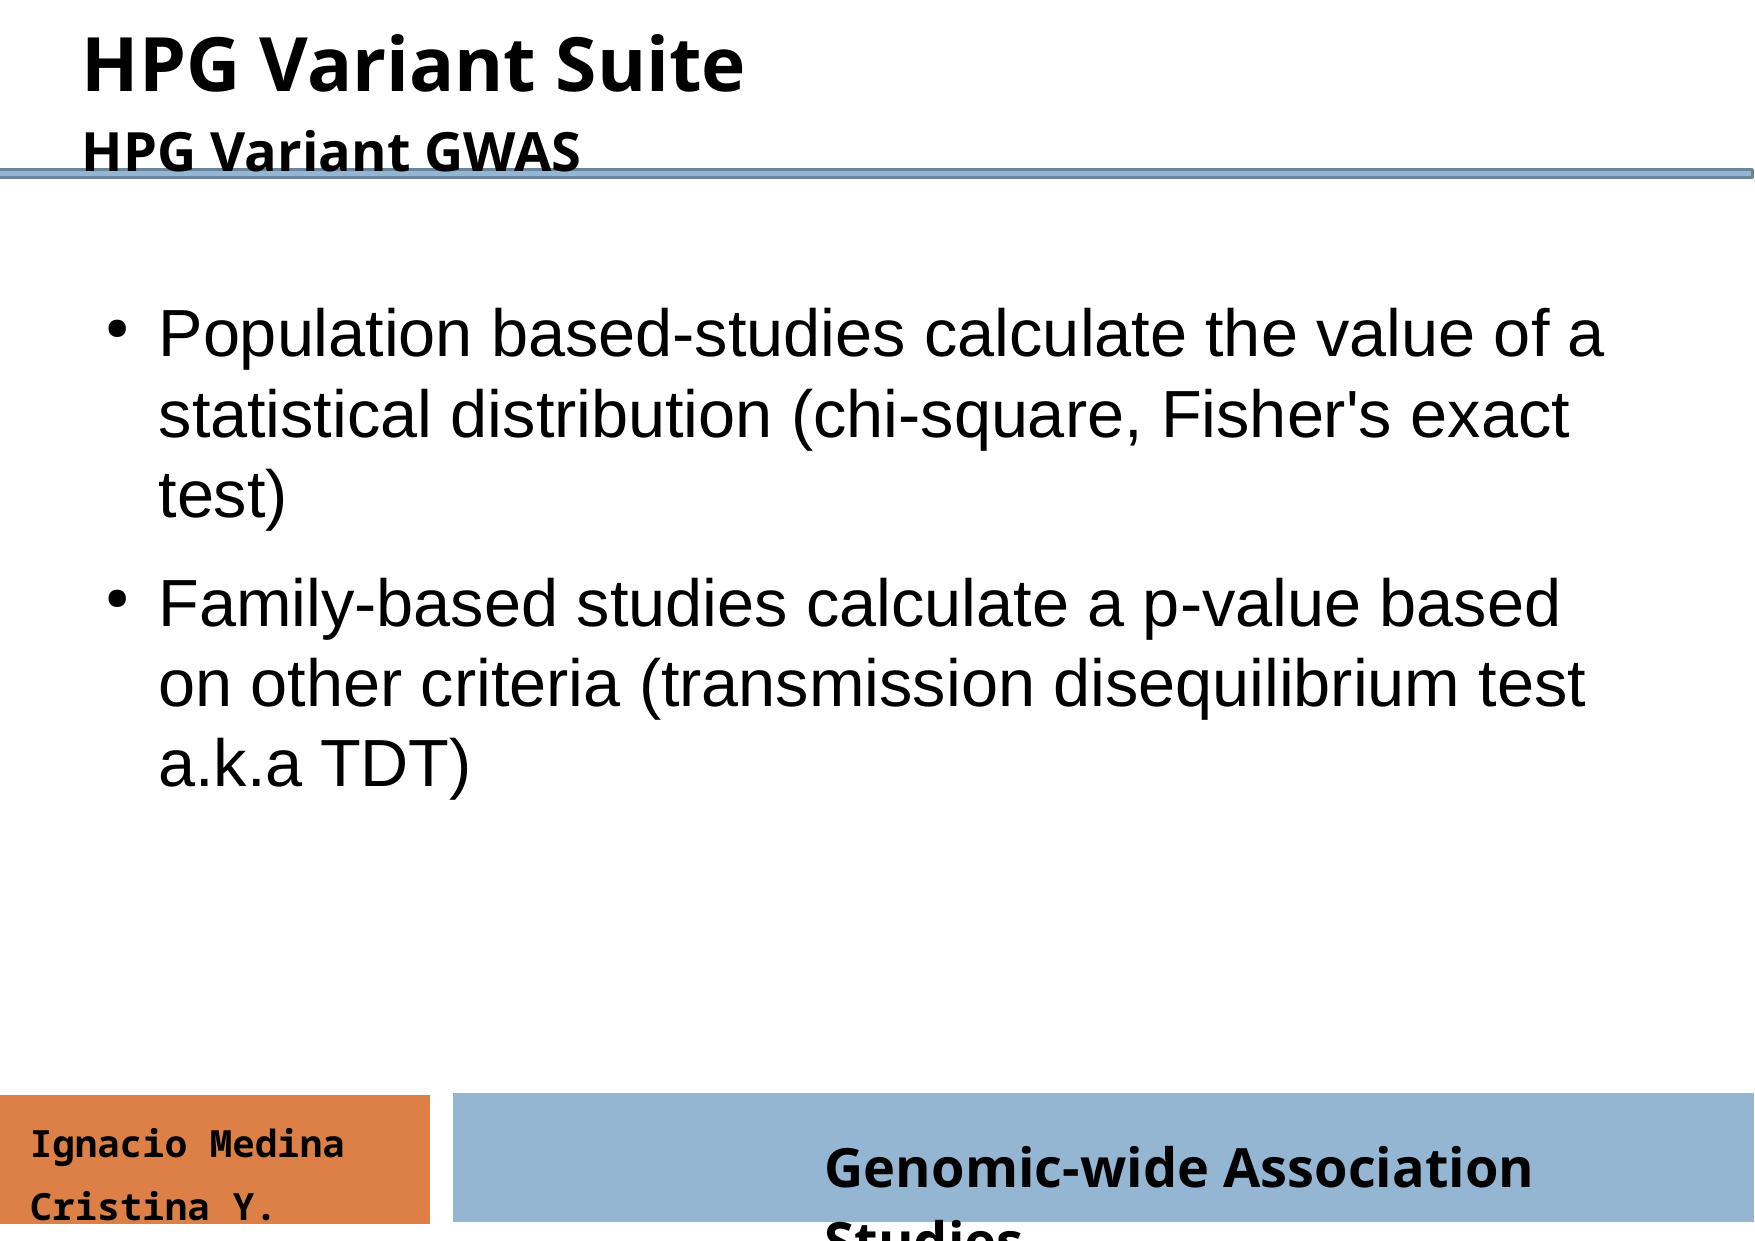

HPG Variant Suite
HPG Variant GWAS
# Population based-studies calculate the value of a statistical distribution (chi-square, Fisher's exact test)
Family-based studies calculate a p-value based on other criteria (transmission disequilibrium test a.k.a TDT)
Ignacio Medina
Cristina Y. González
Genomic-wide Association Studies